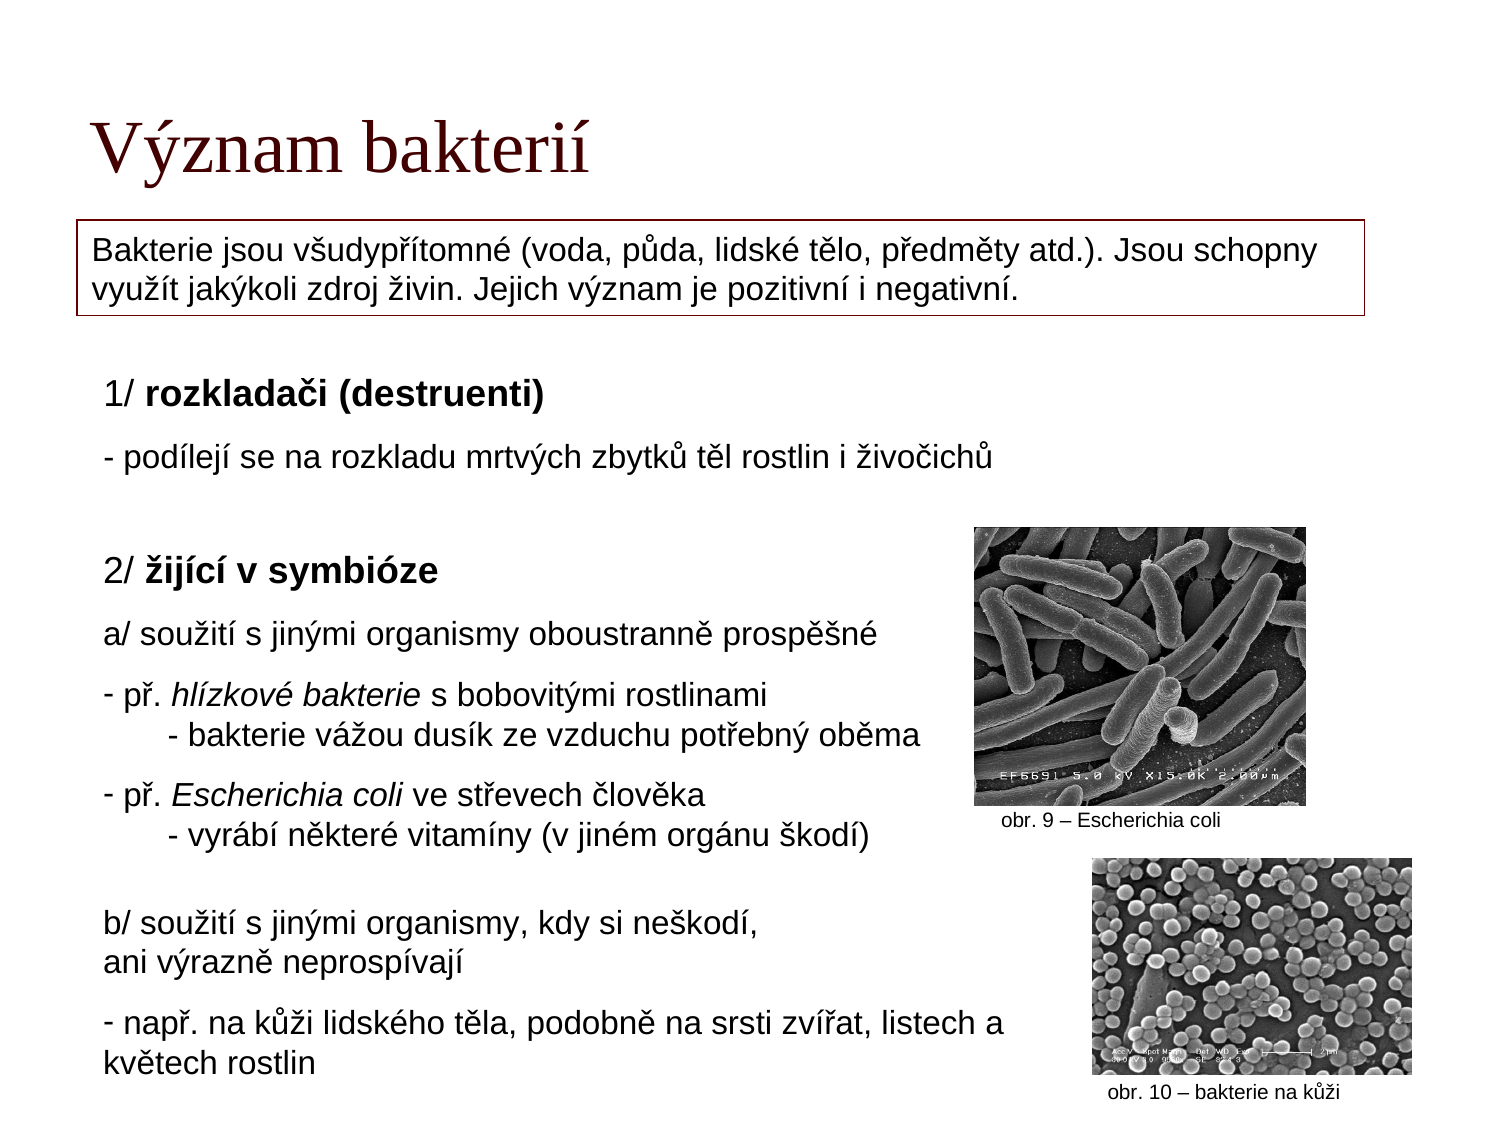

# Význam bakterií
Bakterie jsou všudypřítomné (voda, půda, lidské tělo, předměty atd.). Jsou schopny využít jakýkoli zdroj živin. Jejich význam je pozitivní i negativní.
1/ rozkladači (destruenti)
- podílejí se na rozkladu mrtvých zbytků těl rostlin i živočichů
obr. 9 – Escherichia coli
2/ žijící v symbióze
a/ soužití s jinými organismy oboustranně prospěšné
 př. hlízkové bakterie s bobovitými rostlinami
 - bakterie vážou dusík ze vzduchu potřebný oběma
 př. Escherichia coli ve střevech člověka
 - vyrábí některé vitamíny (v jiném orgánu škodí)
obr. 10 – bakterie na kůži
b/ soužití s jinými organismy, kdy si neškodí,
ani výrazně neprospívají
 např. na kůži lidského těla, podobně na srsti zvířat, listech a květech rostlin